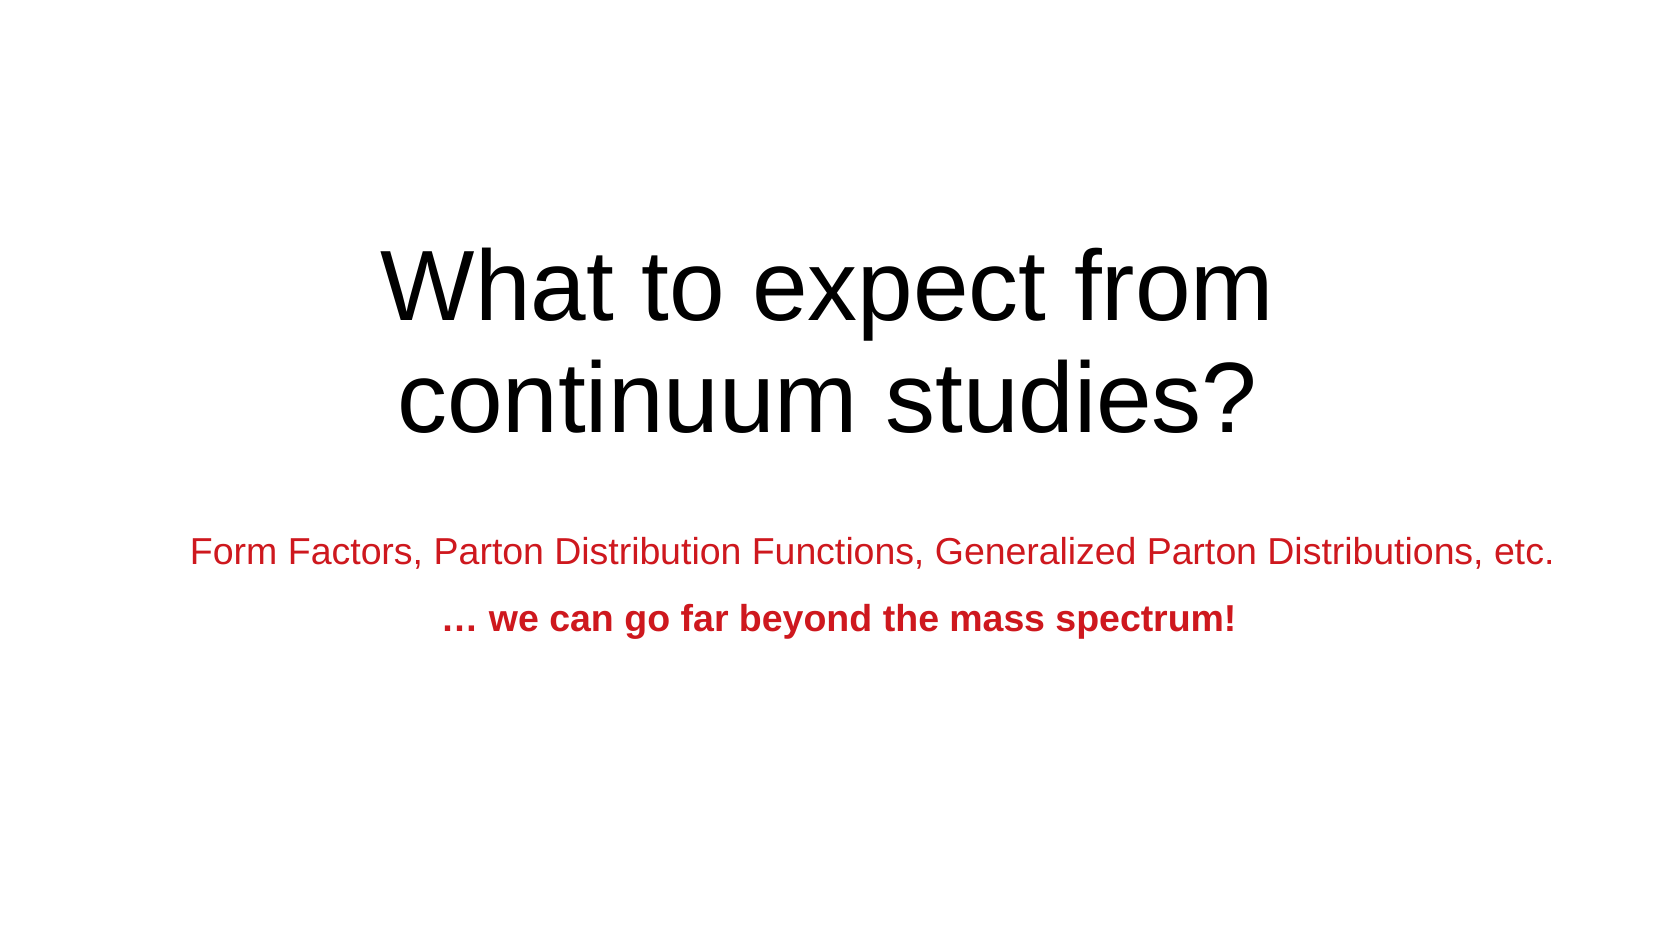

What to expect from continuum studies?
Form Factors, Parton Distribution Functions, Generalized Parton Distributions, etc.
… we can go far beyond the mass spectrum!